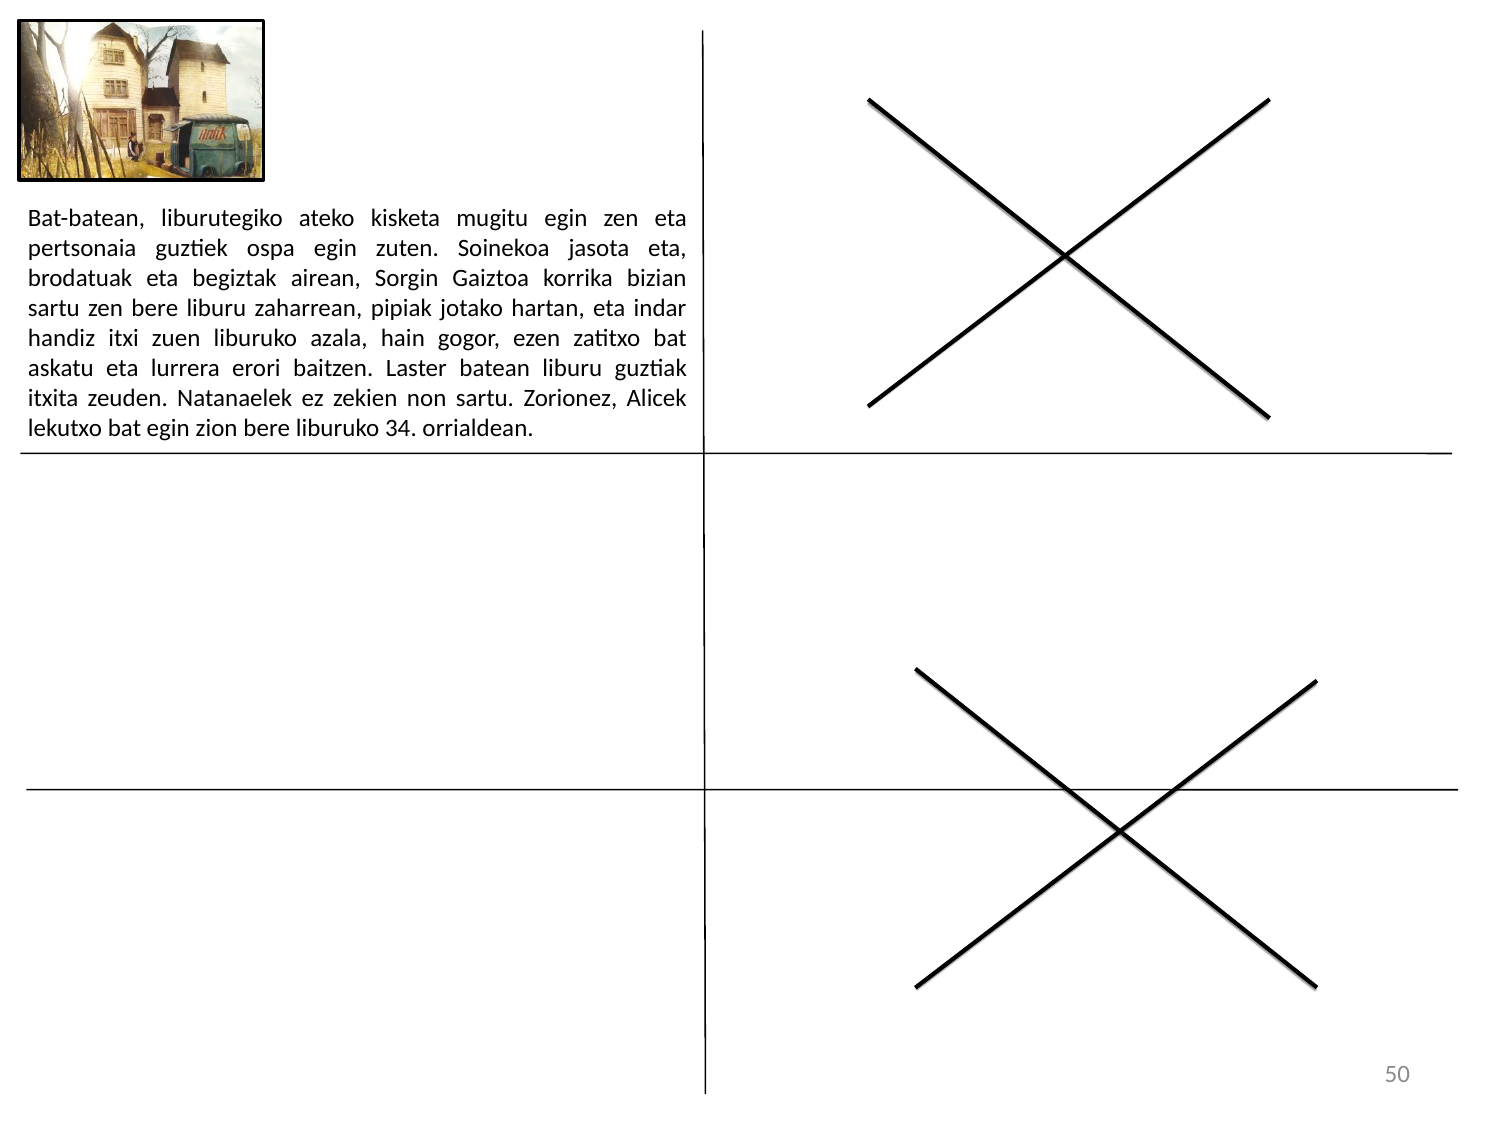

Bat-batean, liburutegiko ateko kisketa mugitu egin zen eta pertsonaia guztiek ospa egin zuten. Soinekoa jasota eta, brodatuak eta begiztak airean, Sorgin Gaiztoa korrika bizian sartu zen bere liburu zaharrean, pipiak jotako hartan, eta indar handiz itxi zuen liburuko azala, hain gogor, ezen zatitxo bat askatu eta lurrera erori baitzen. Laster batean liburu guztiak itxita zeuden. Natanaelek ez zekien non sartu. Zorionez, Alicek lekutxo bat egin zion bere liburuko 34. orrialdean.